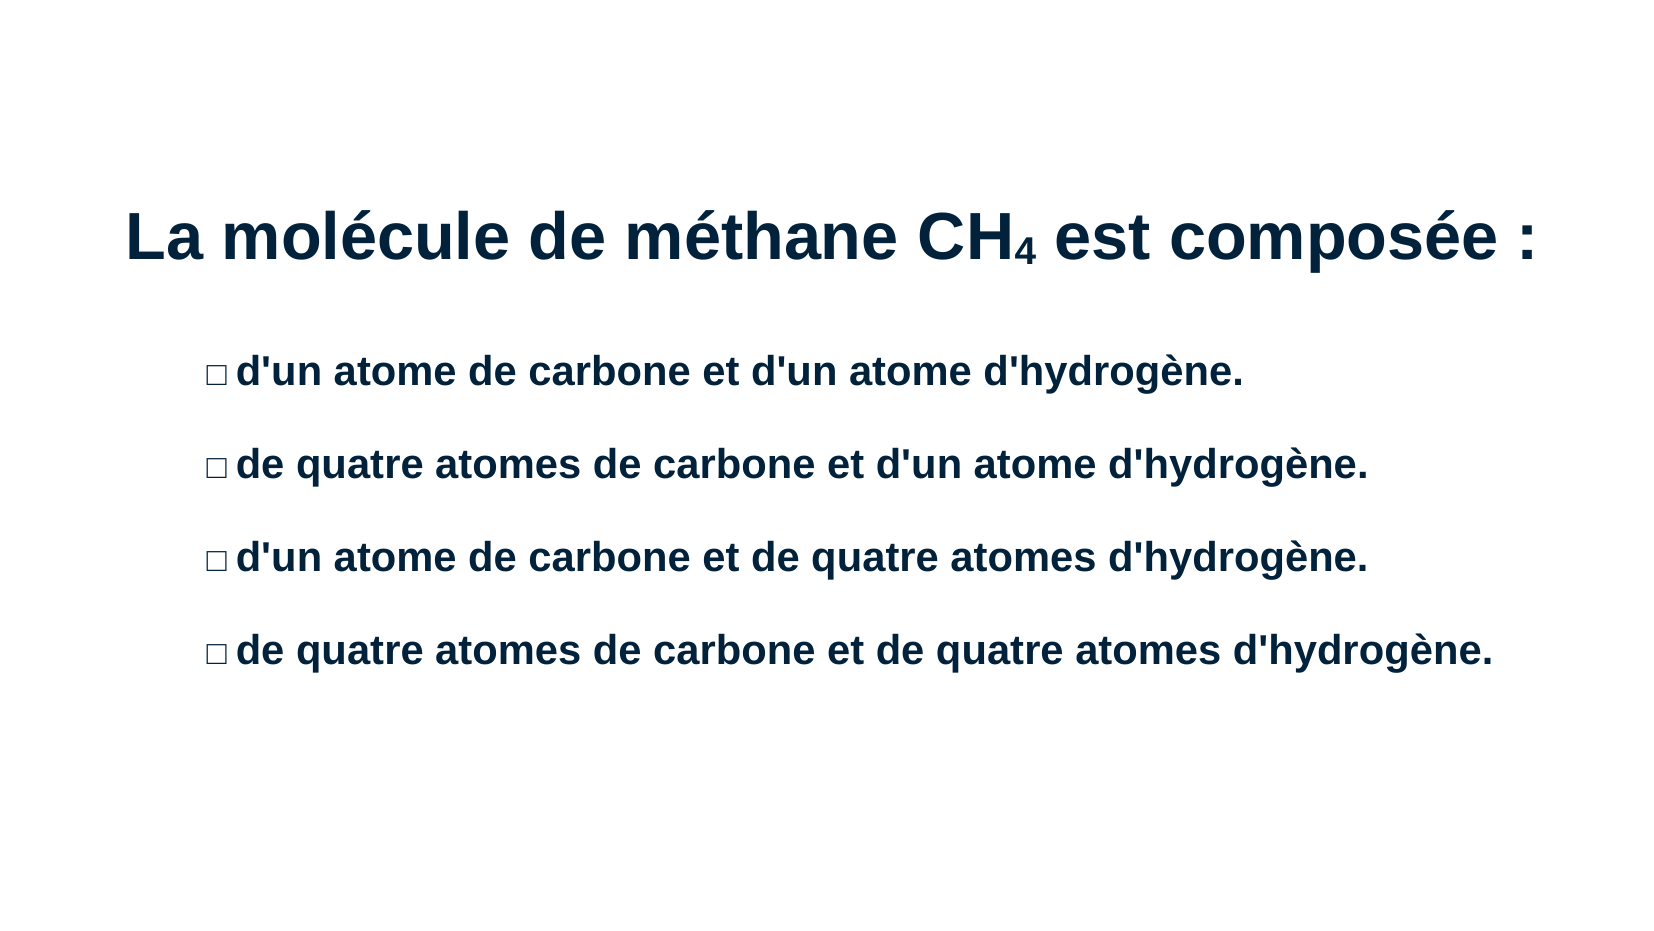

# La molécule de méthane CH4 est composée :
□ d'un atome de carbone et d'un atome d'hydrogène.
□ de quatre atomes de carbone et d'un atome d'hydrogène.
□ d'un atome de carbone et de quatre atomes d'hydrogène.
□ de quatre atomes de carbone et de quatre atomes d'hydrogène.